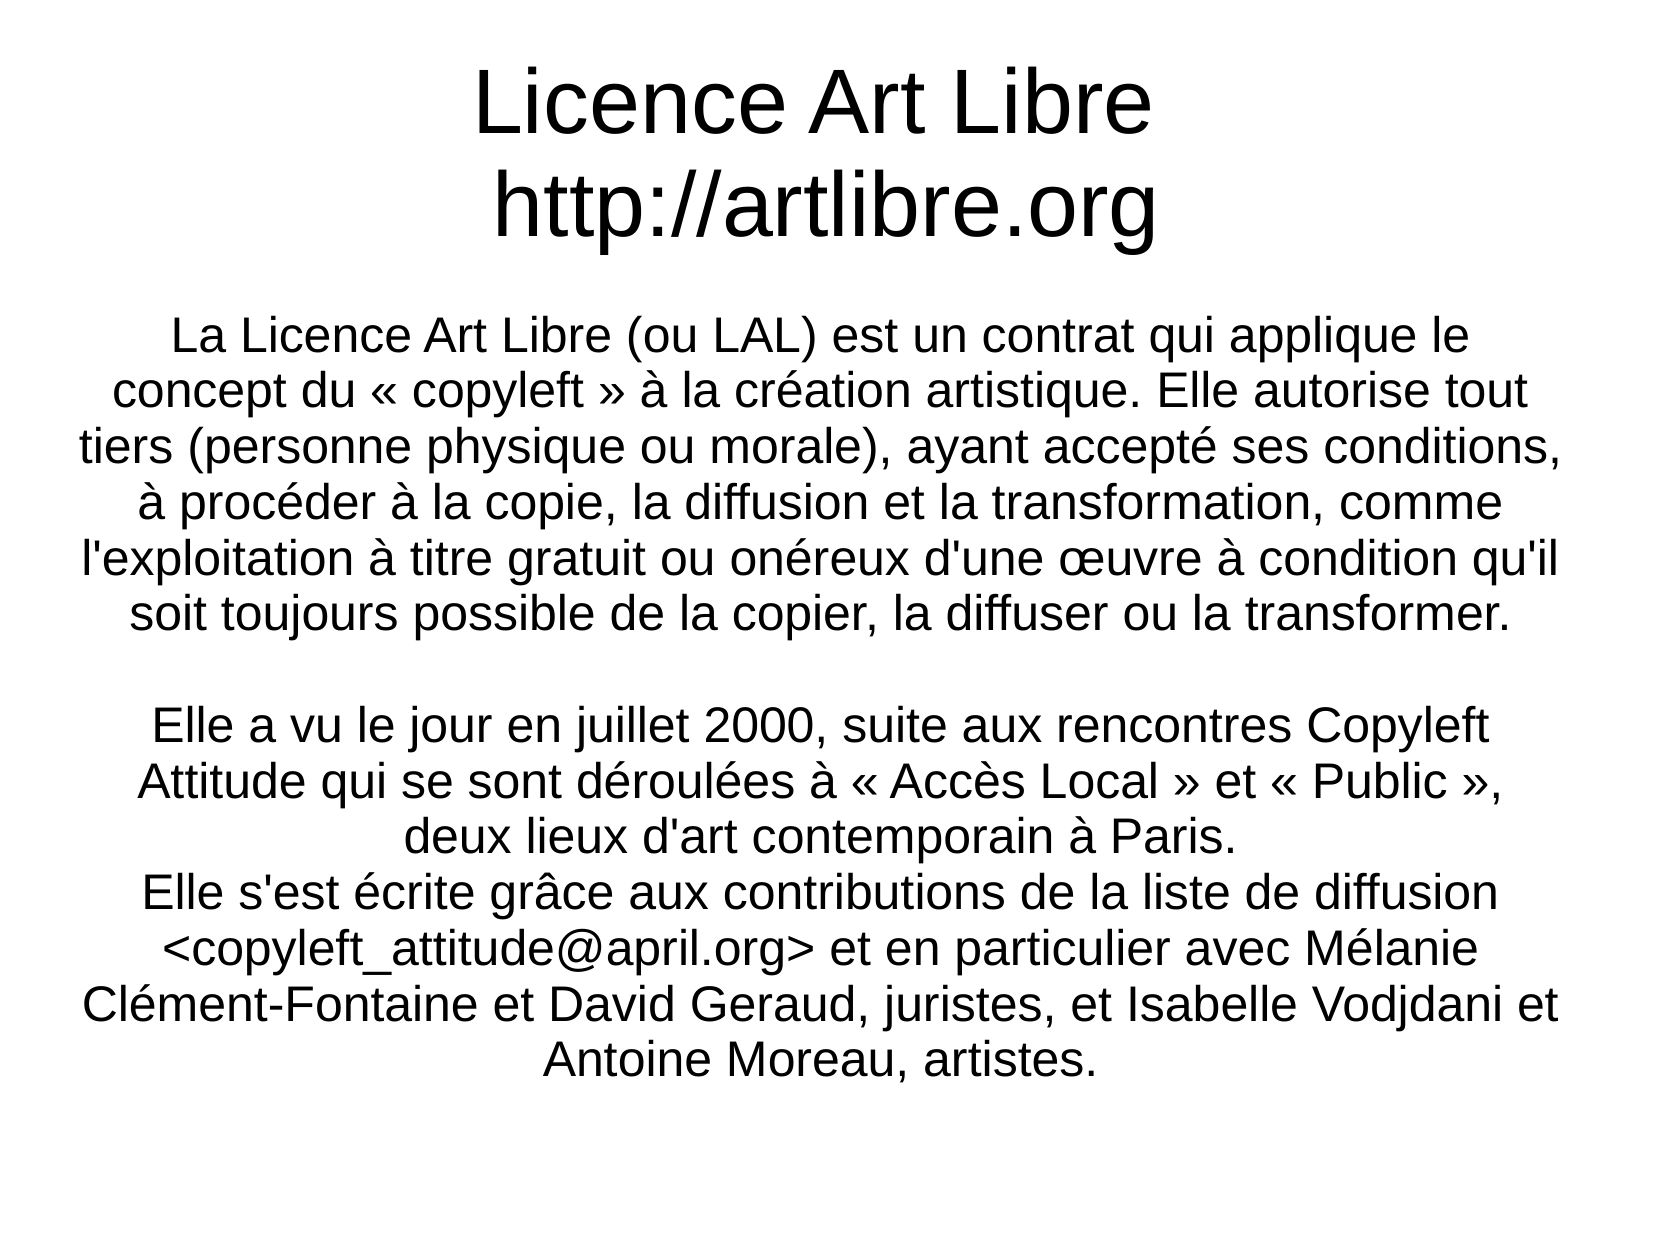

# Licence Art Libre http://artlibre.org
La Licence Art Libre (ou LAL) est un contrat qui applique le concept du « copyleft » à la création artistique. Elle autorise tout tiers (personne physique ou morale), ayant accepté ses conditions, à procéder à la copie, la diffusion et la transformation, comme l'exploitation à titre gratuit ou onéreux d'une œuvre à condition qu'il soit toujours possible de la copier, la diffuser ou la transformer.
Elle a vu le jour en juillet 2000, suite aux rencontres Copyleft Attitude qui se sont déroulées à « Accès Local » et « Public », deux lieux d'art contemporain à Paris.
Elle s'est écrite grâce aux contributions de la liste de diffusion <copyleft_attitude@april.org> et en particulier avec Mélanie Clément-Fontaine et David Geraud, juristes, et Isabelle Vodjdani et Antoine Moreau, artistes.